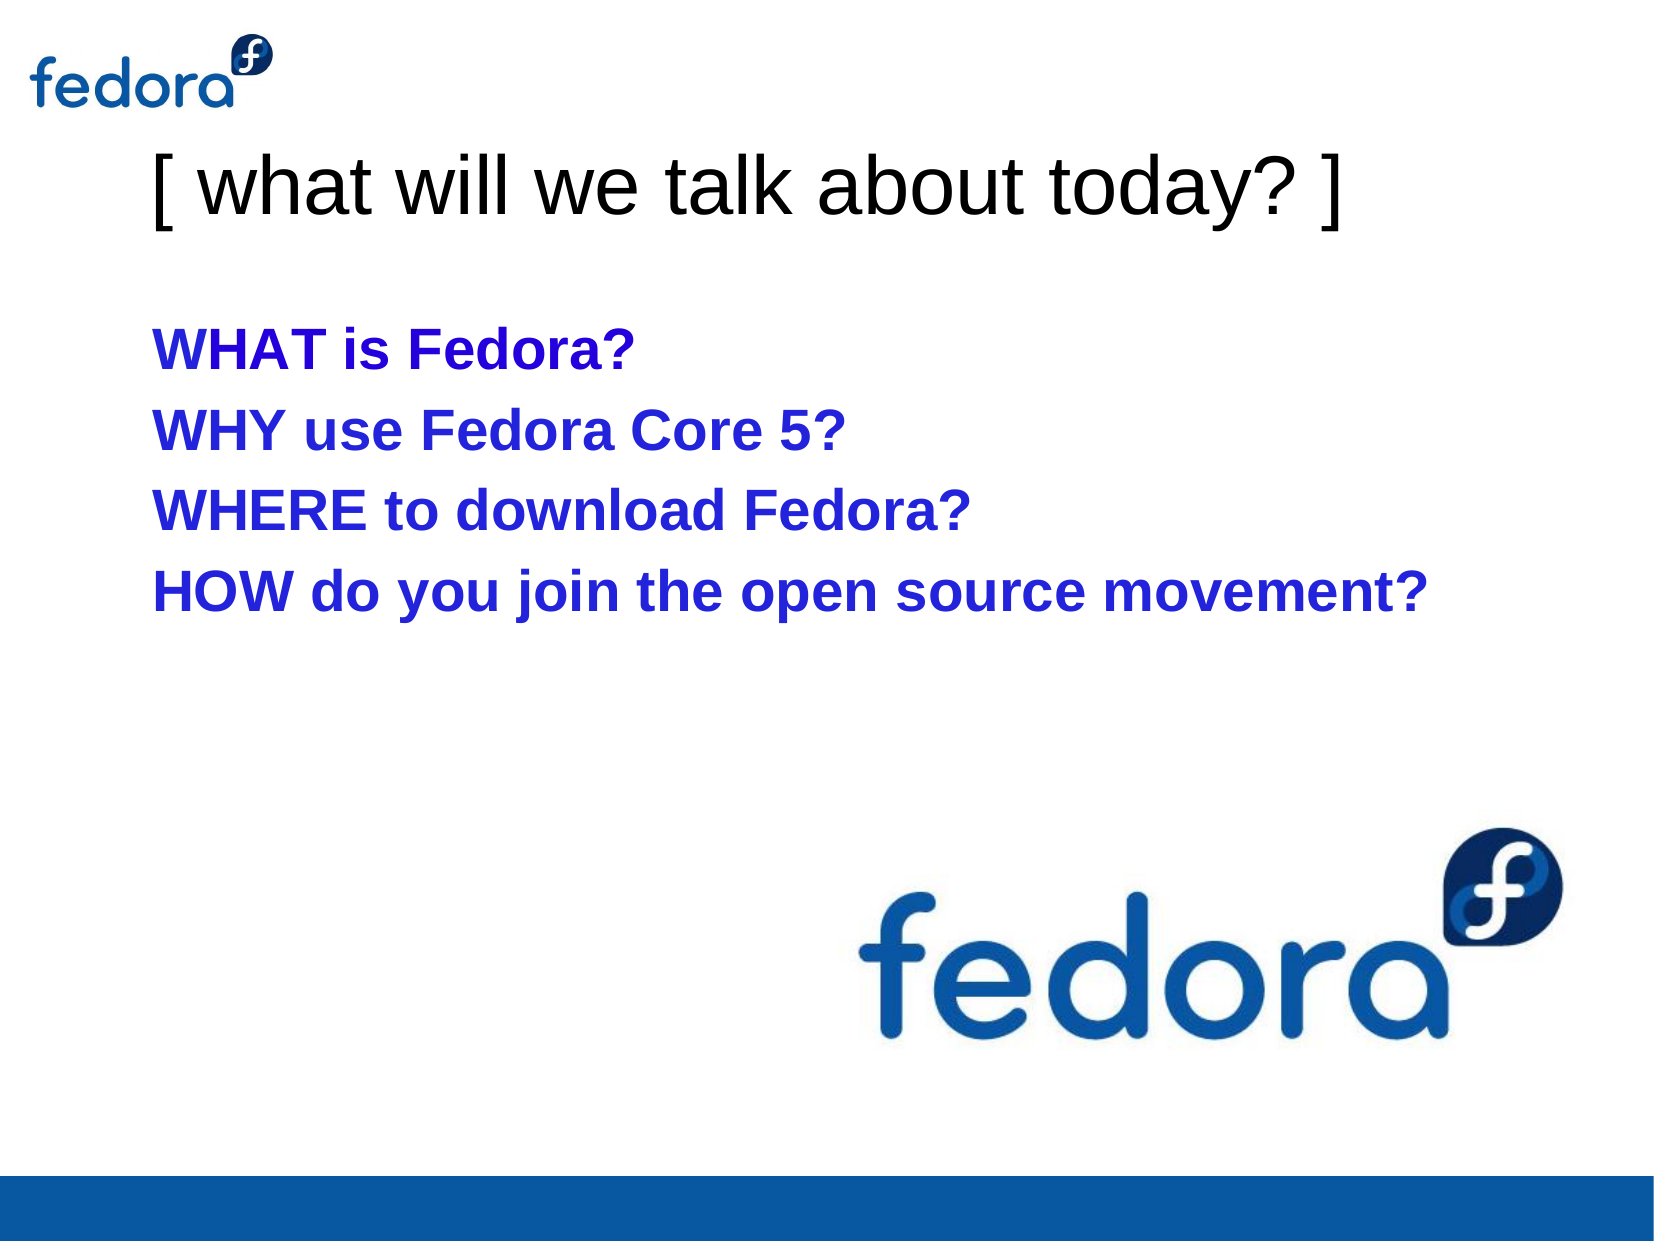

[ what will we talk about today? ]
# WHAT is Fedora?
WHY use Fedora Core 5?
WHERE to download Fedora?
HOW do you join the open source movement?